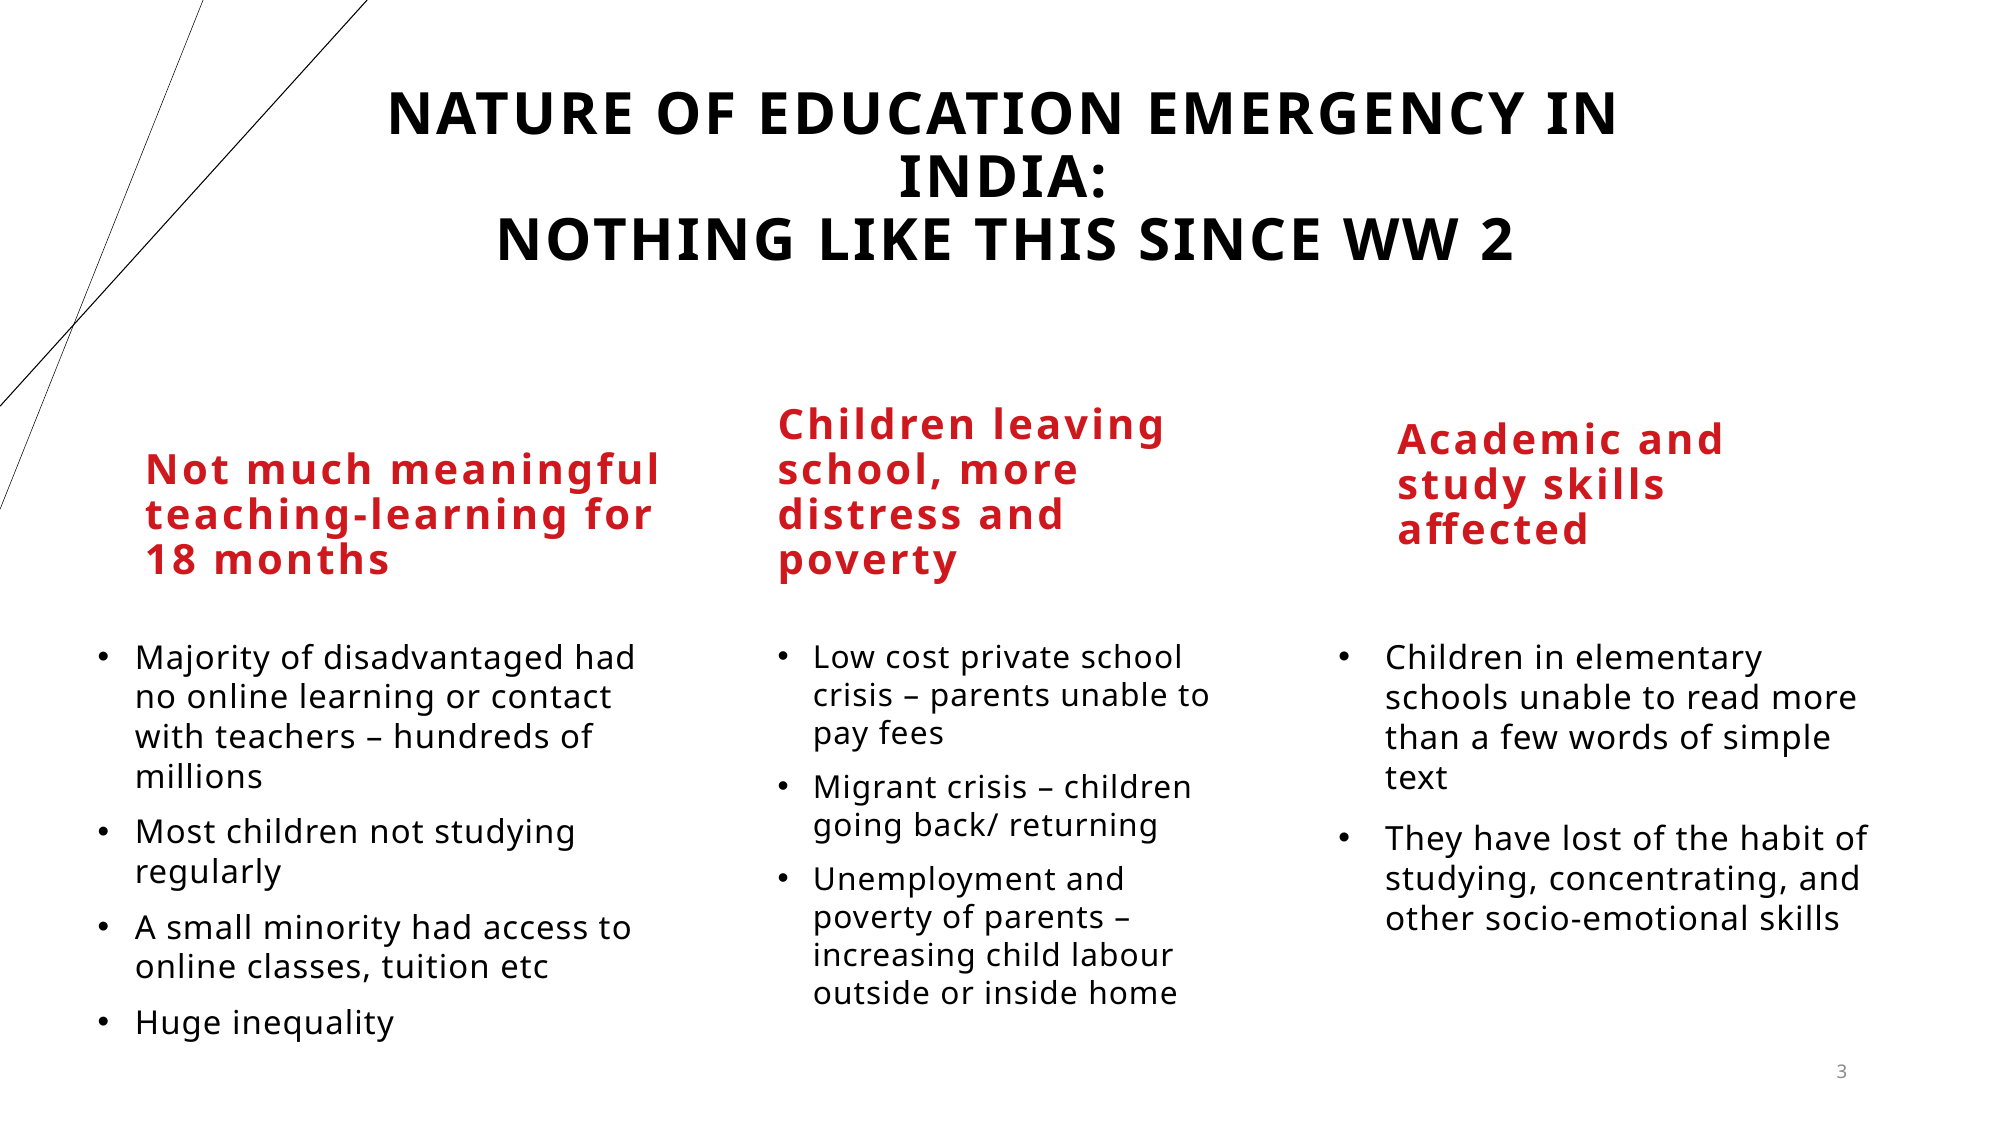

# Nature of education emergency in india: NOTHING LIKE THIS SINCE WW 2
Not much meaningful teaching-learning for 18 months
Academic and study skills affected
Children leaving school, more distress and poverty
Majority of disadvantaged had no online learning or contact with teachers – hundreds of millions
Most children not studying regularly
A small minority had access to online classes, tuition etc
Huge inequality
Low cost private school crisis – parents unable to pay fees
Migrant crisis – children going back/ returning
Unemployment and poverty of parents – increasing child labour outside or inside home
Children in elementary schools unable to read more than a few words of simple text
They have lost of the habit of studying, concentrating, and other socio-emotional skills